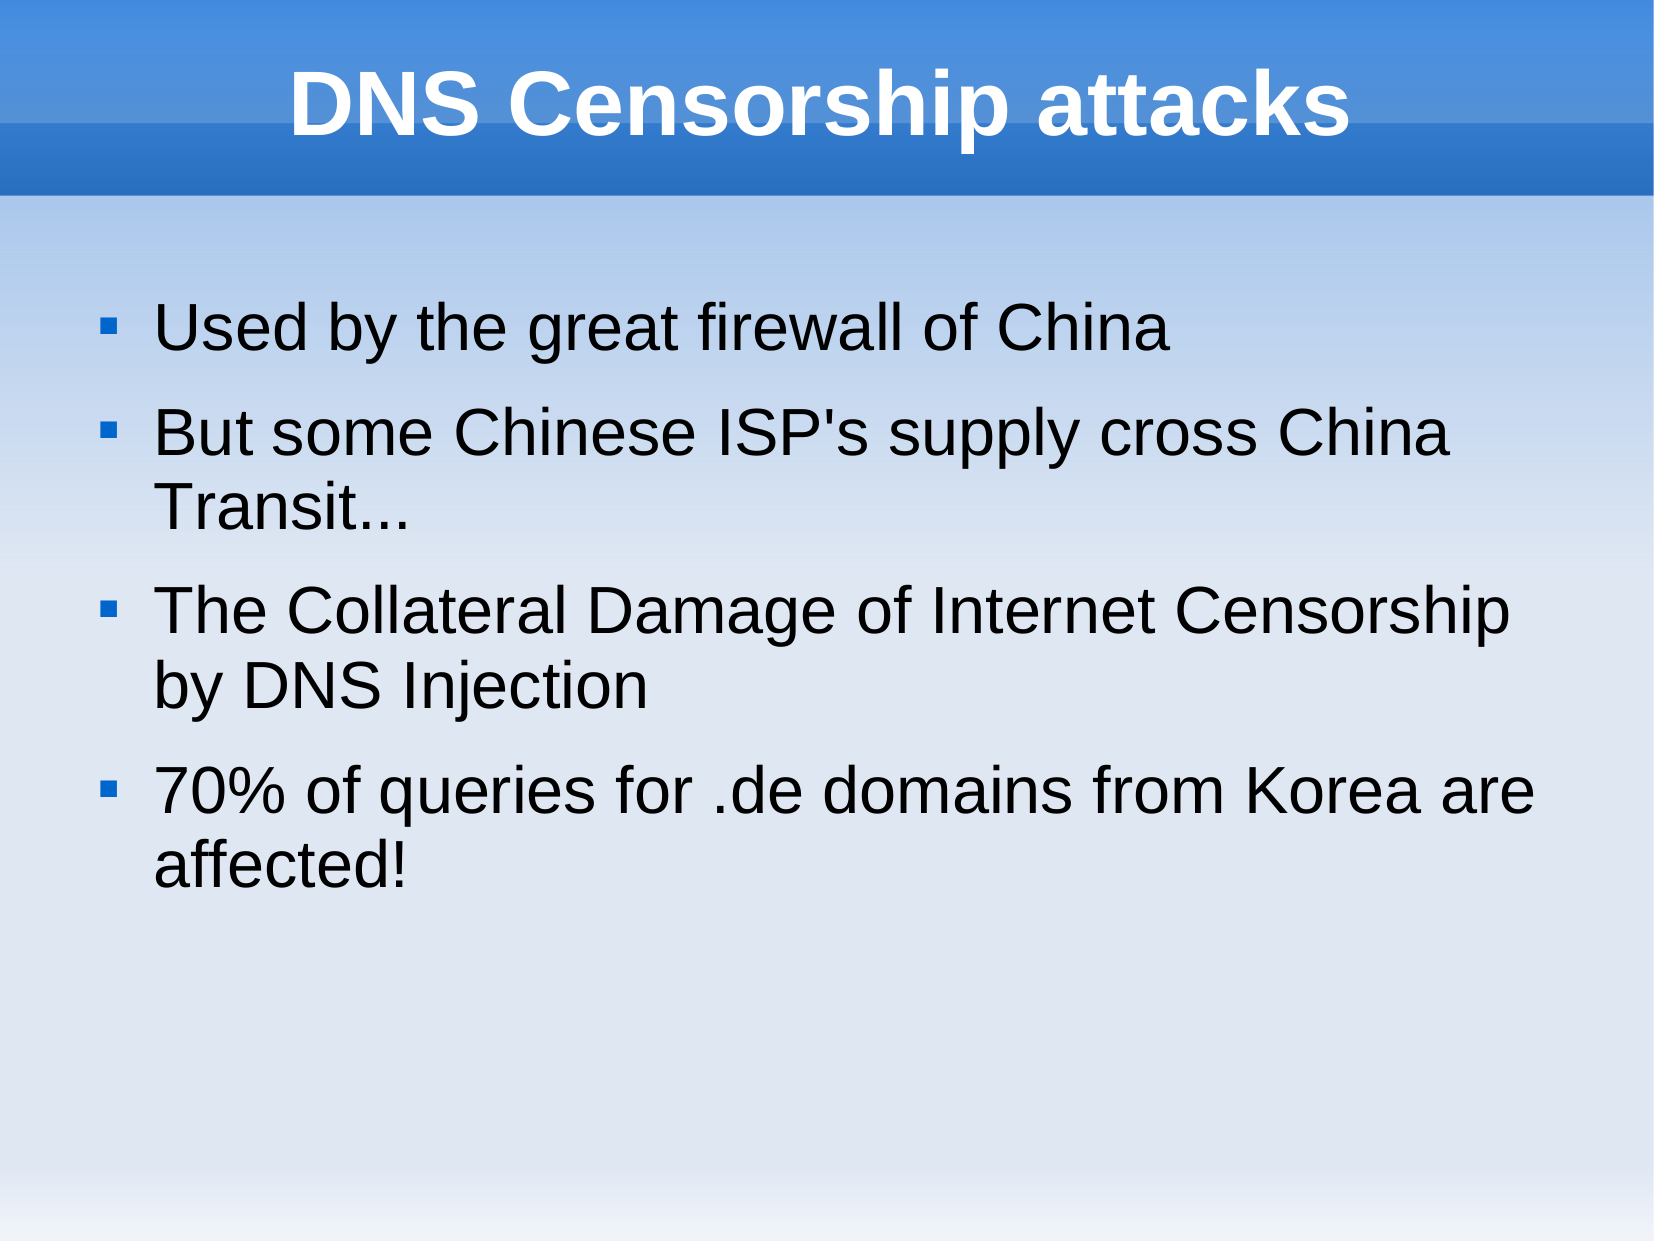

# DNS Censorship attacks
Used by the great firewall of China
But some Chinese ISP's supply cross China Transit...
The Collateral Damage of Internet Censorship by DNS Injection
70% of queries for .de domains from Korea are affected!